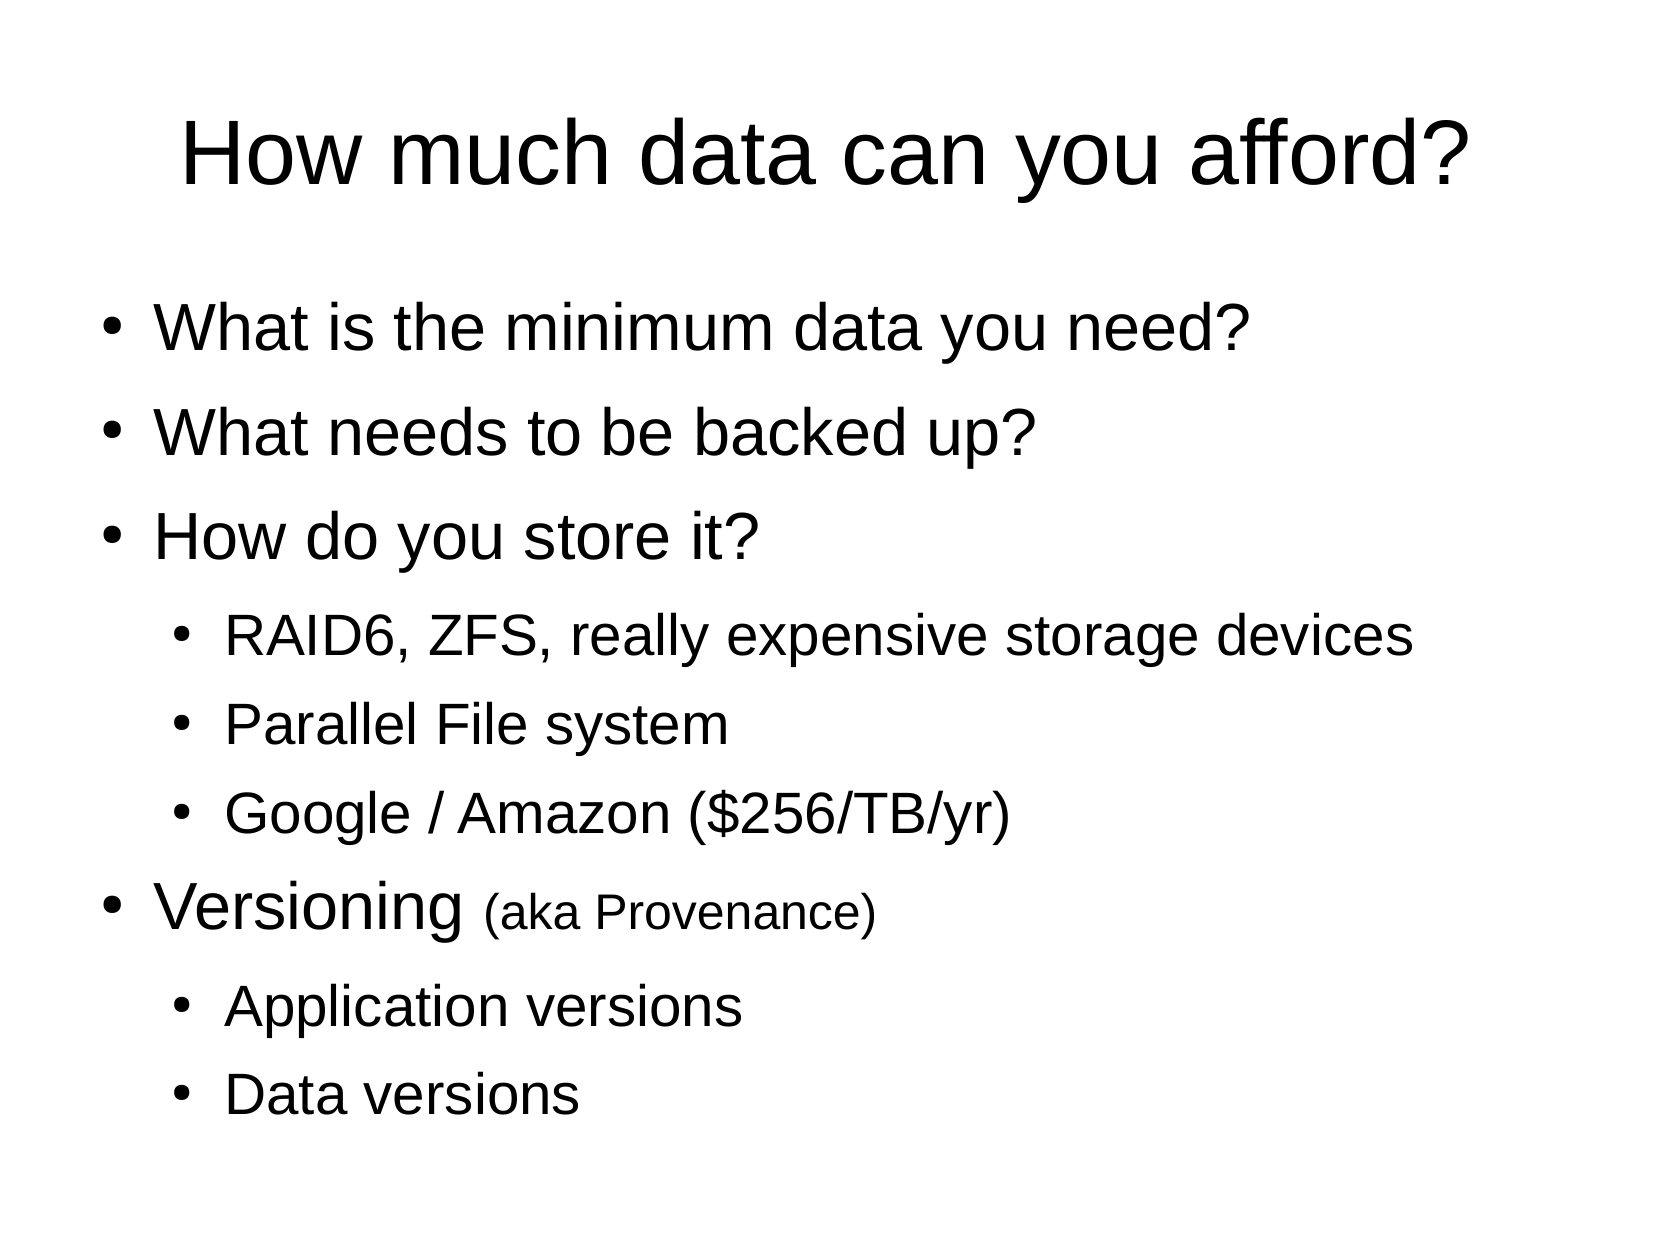

# How much data can you afford?
What is the minimum data you need?
What needs to be backed up?
How do you store it?
RAID6, ZFS, really expensive storage devices
Parallel File system
Google / Amazon ($256/TB/yr)
Versioning (aka Provenance)
Application versions
Data versions